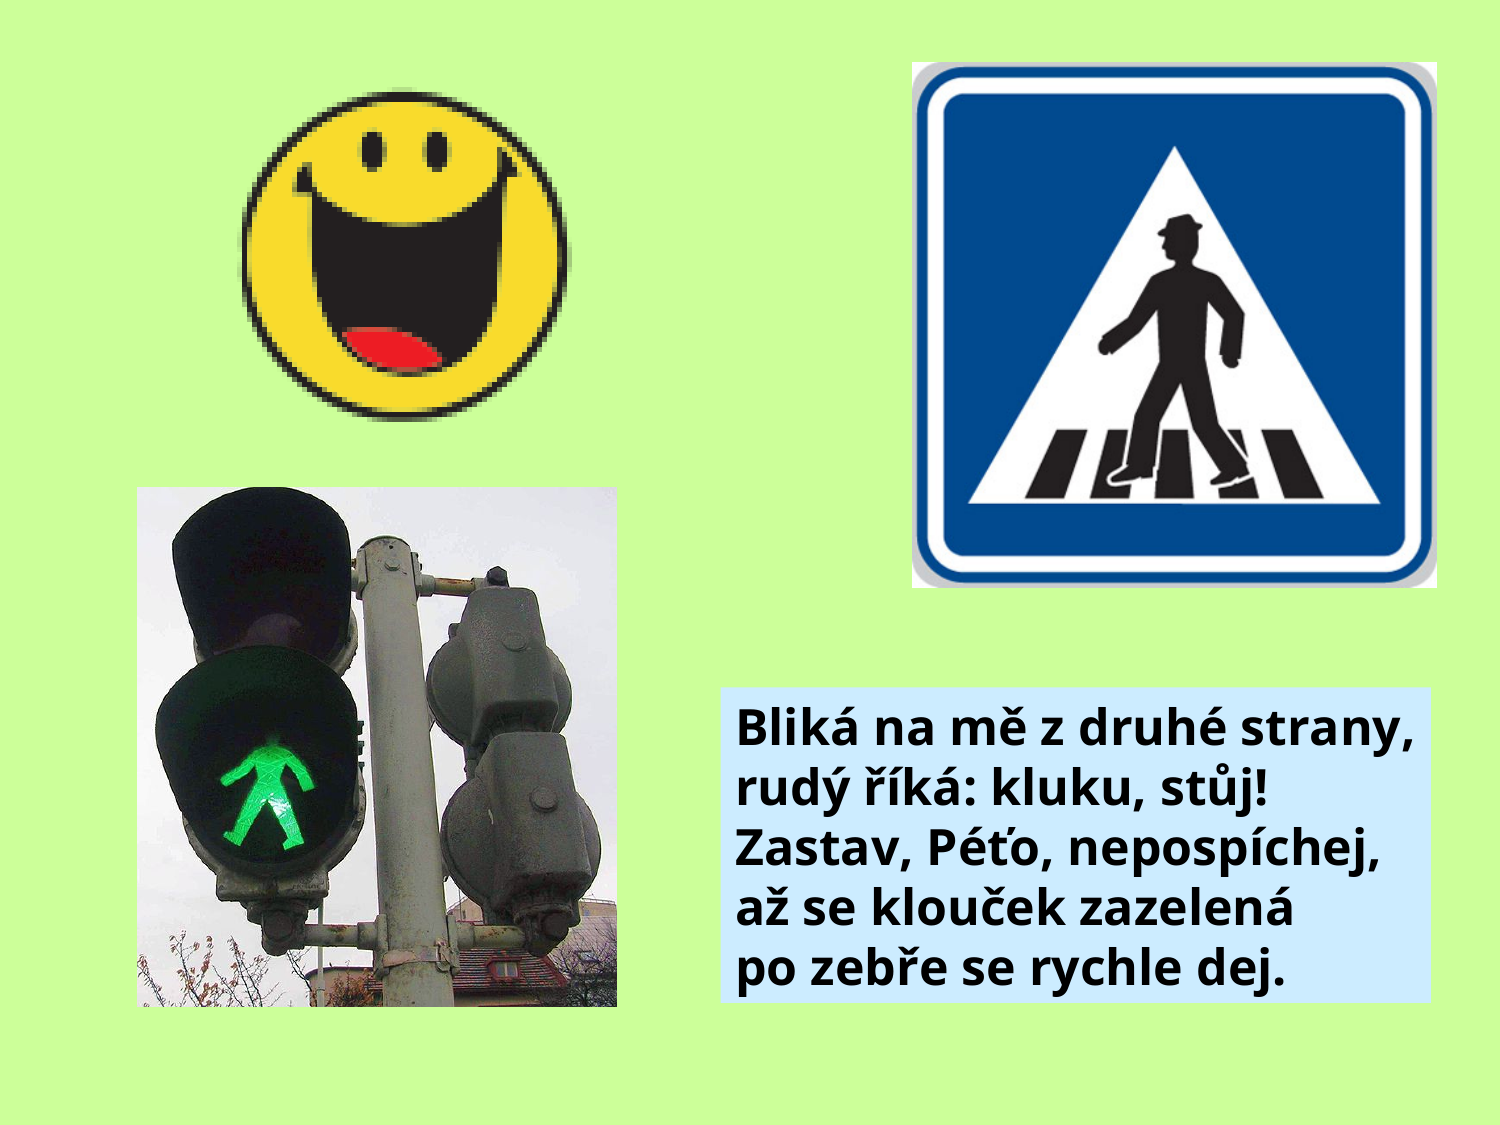

Bliká na mě z druhé strany,
rudý říká: kluku, stůj!
Zastav, Péťo, nepospíchej,
až se klouček zazelená
po zebře se rychle dej.